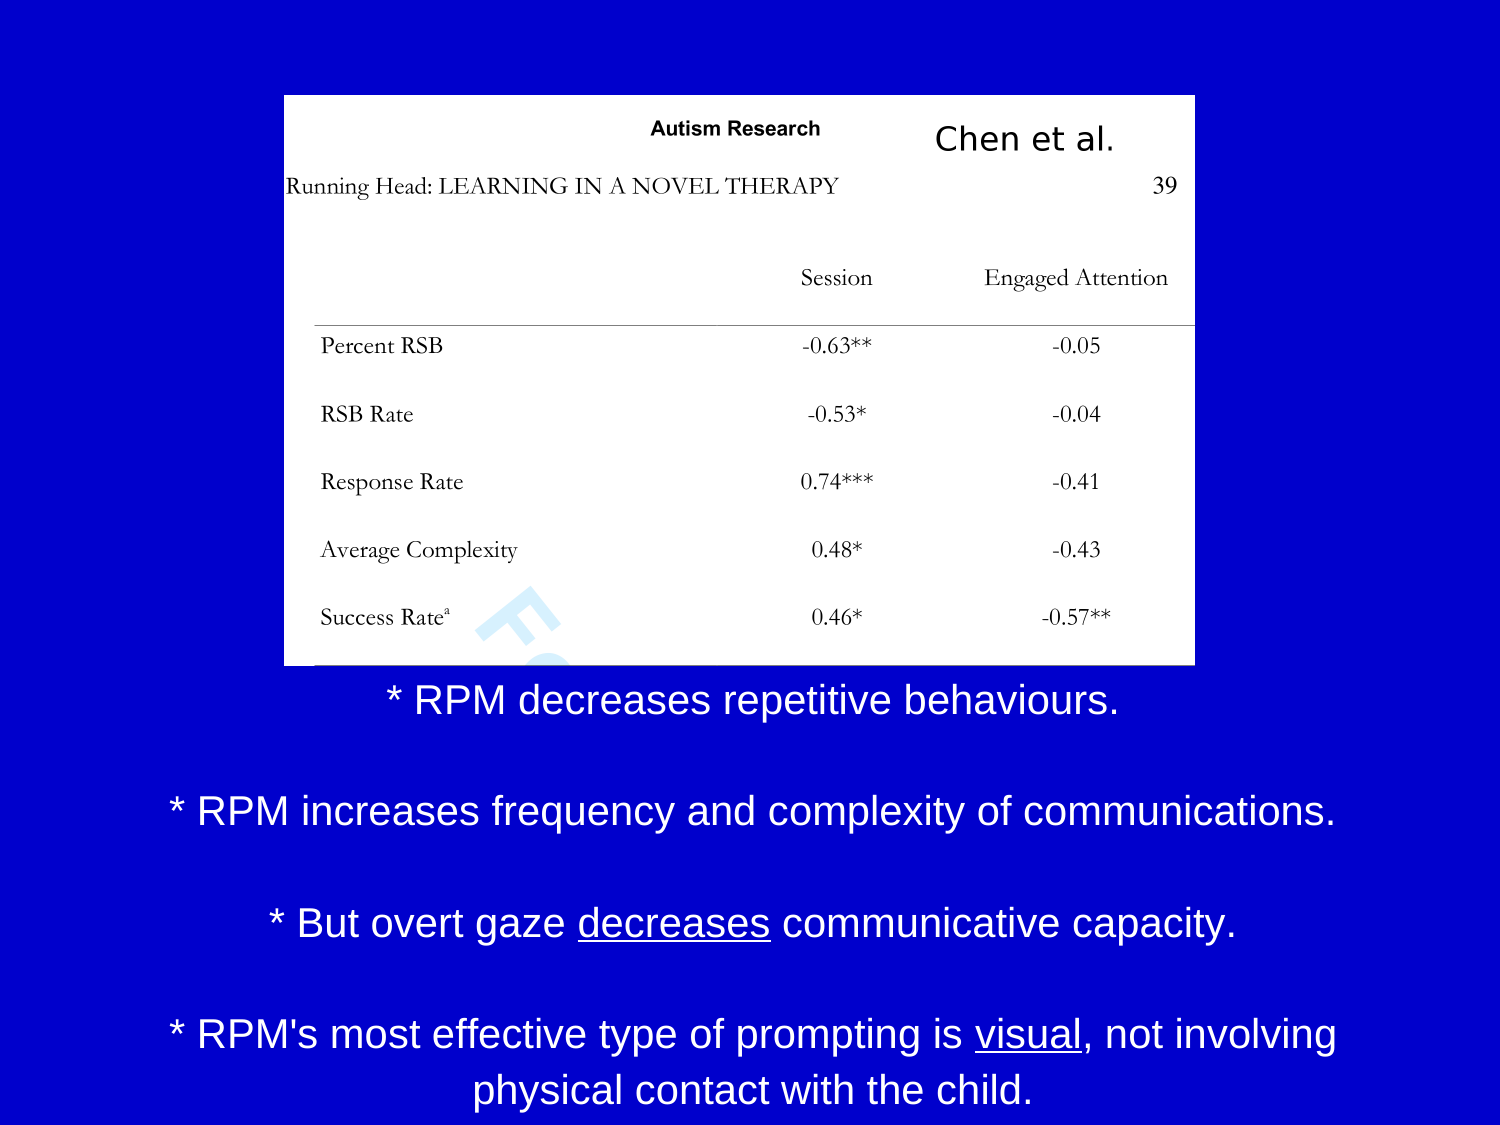

# * RPM decreases repetitive behaviours. * RPM increases frequency and complexity of communications. * But overt gaze decreases communicative capacity. * RPM's most effective type of prompting is visual, not involving physical contact with the child.